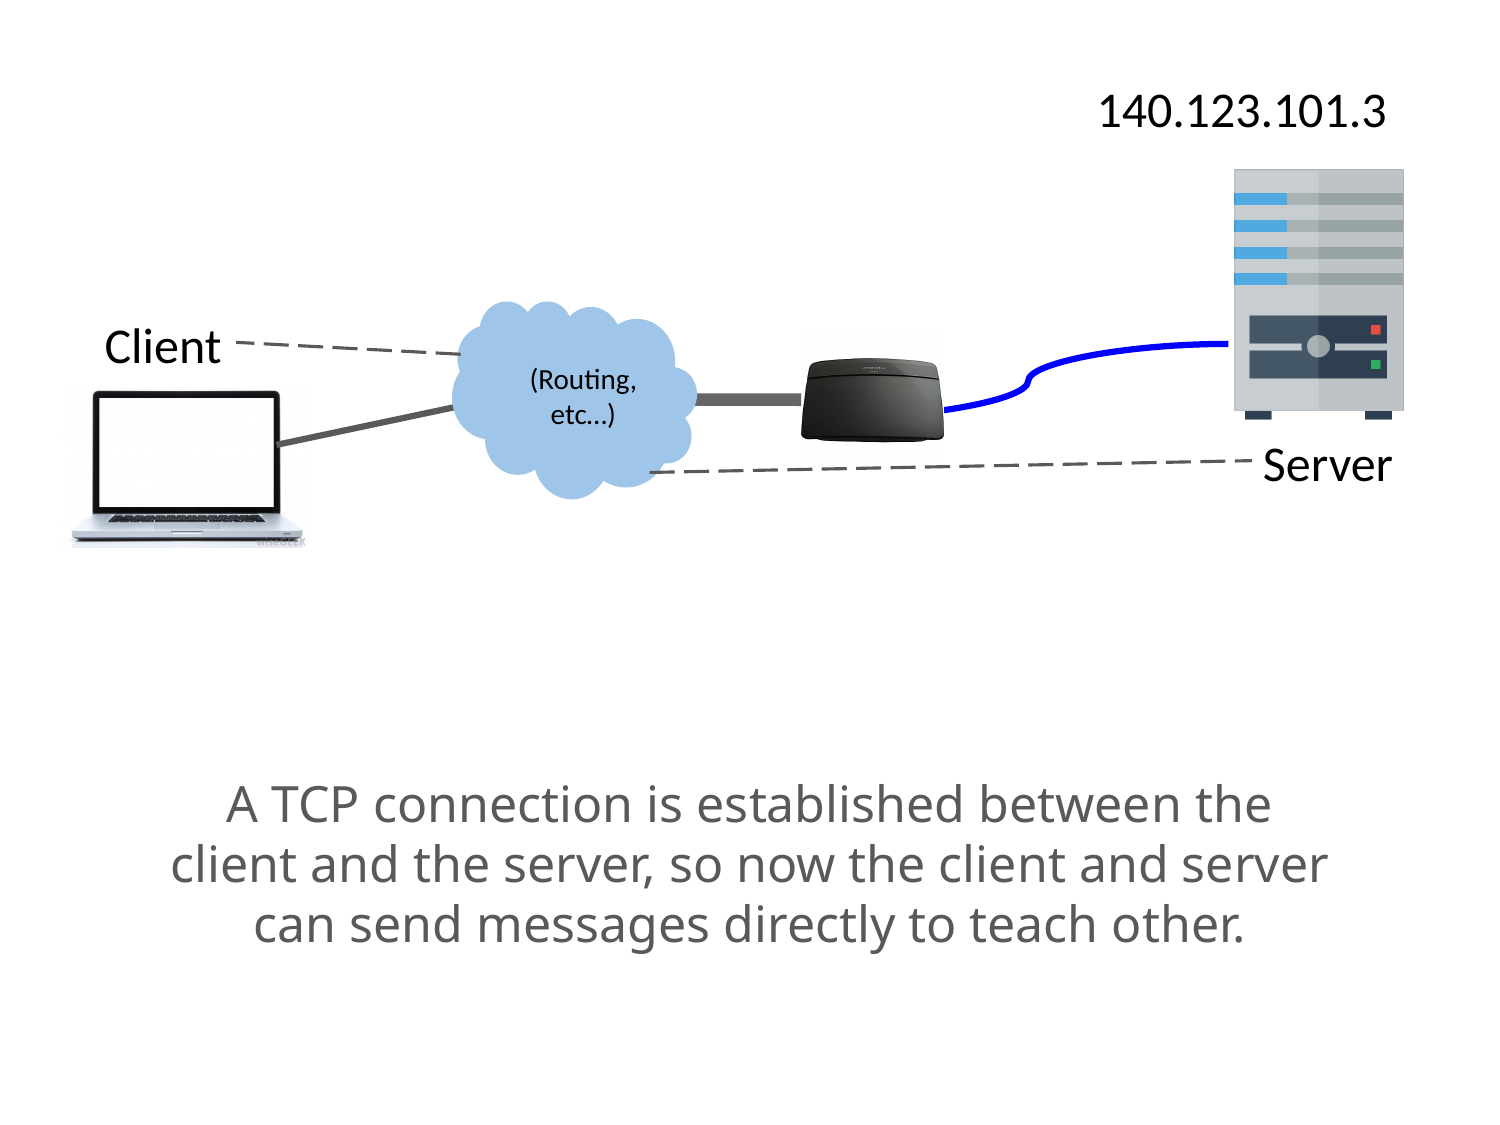

140.123.101.3
Client
(Routing, etc…)
Server
# A TCP connection is established between the client and the server, so now the client and server can send messages directly to teach other.